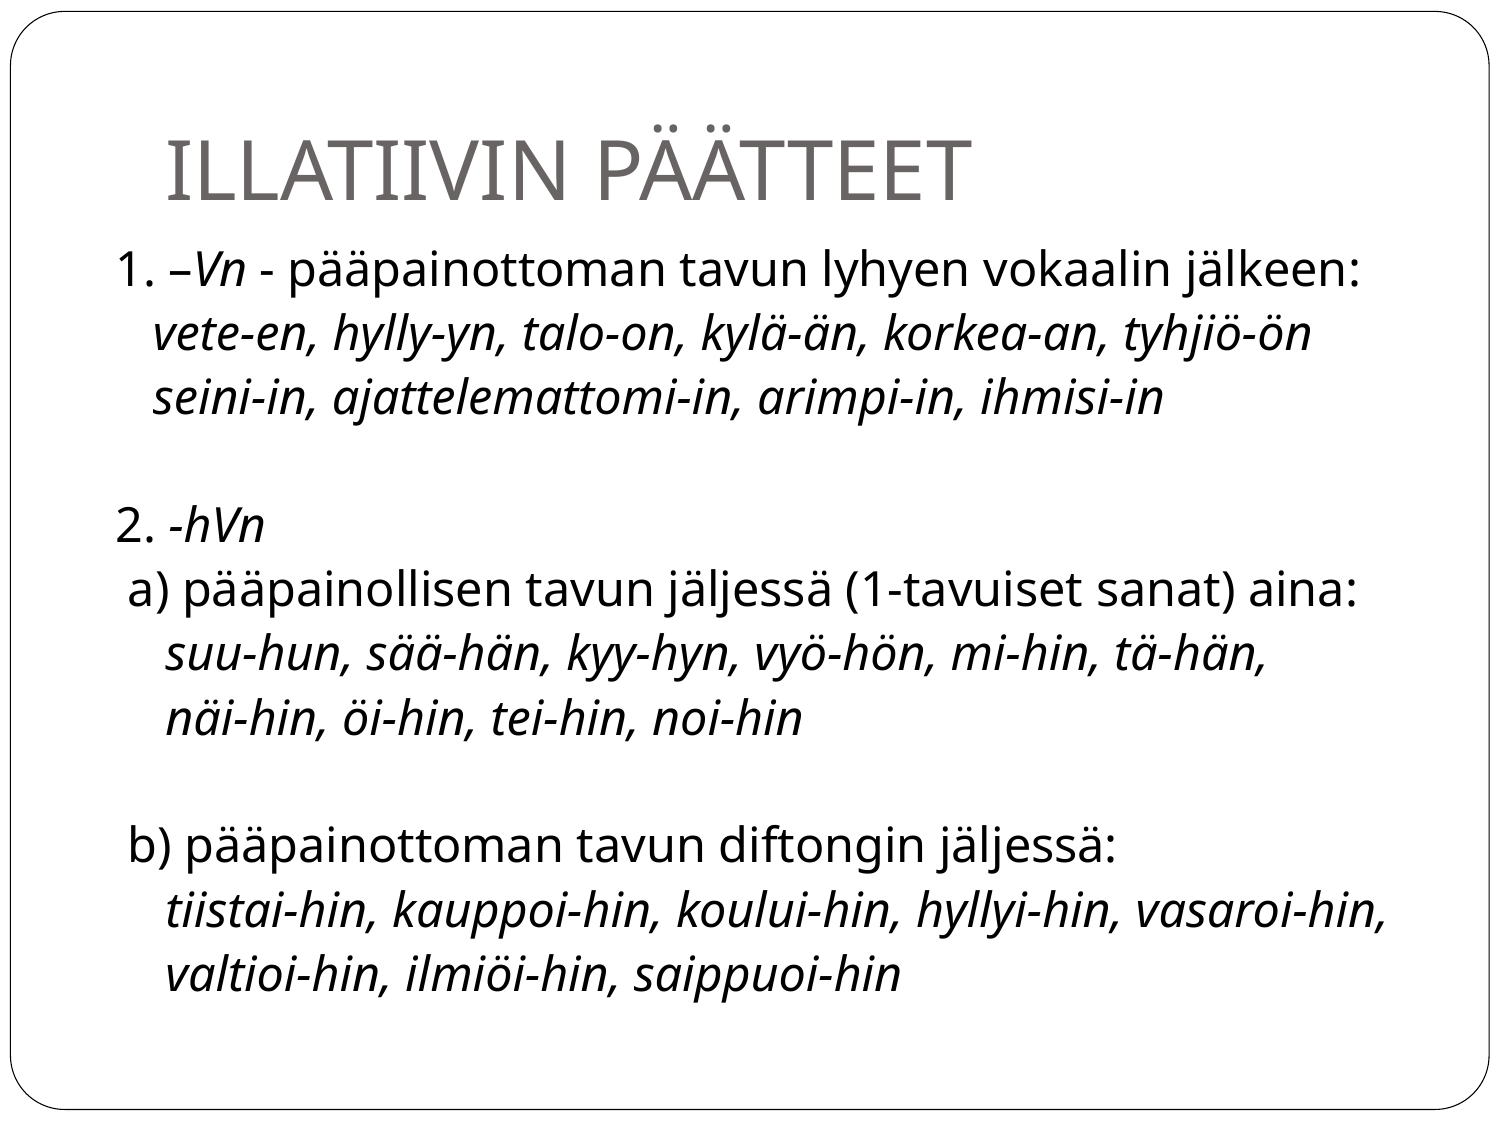

# ILLATIIVIN PÄÄTTEET
1. –Vn - pääpainottoman tavun lyhyen vokaalin jälkeen:
 vete-en, hylly-yn, talo-on, kylä-än, korkea-an, tyhjiö-ön
 seini-in, ajattelemattomi-in, arimpi-in, ihmisi-in
2. -hVn
 a) pääpainollisen tavun jäljessä (1-tavuiset sanat) aina:
 suu-hun, sää-hän, kyy-hyn, vyö-hön, mi-hin, tä-hän,
 näi-hin, öi-hin, tei-hin, noi-hin
 b) pääpainottoman tavun diftongin jäljessä:
 tiistai-hin, kauppoi-hin, koului-hin, hyllyi-hin, vasaroi-hin,
 valtioi-hin, ilmiöi-hin, saippuoi-hin